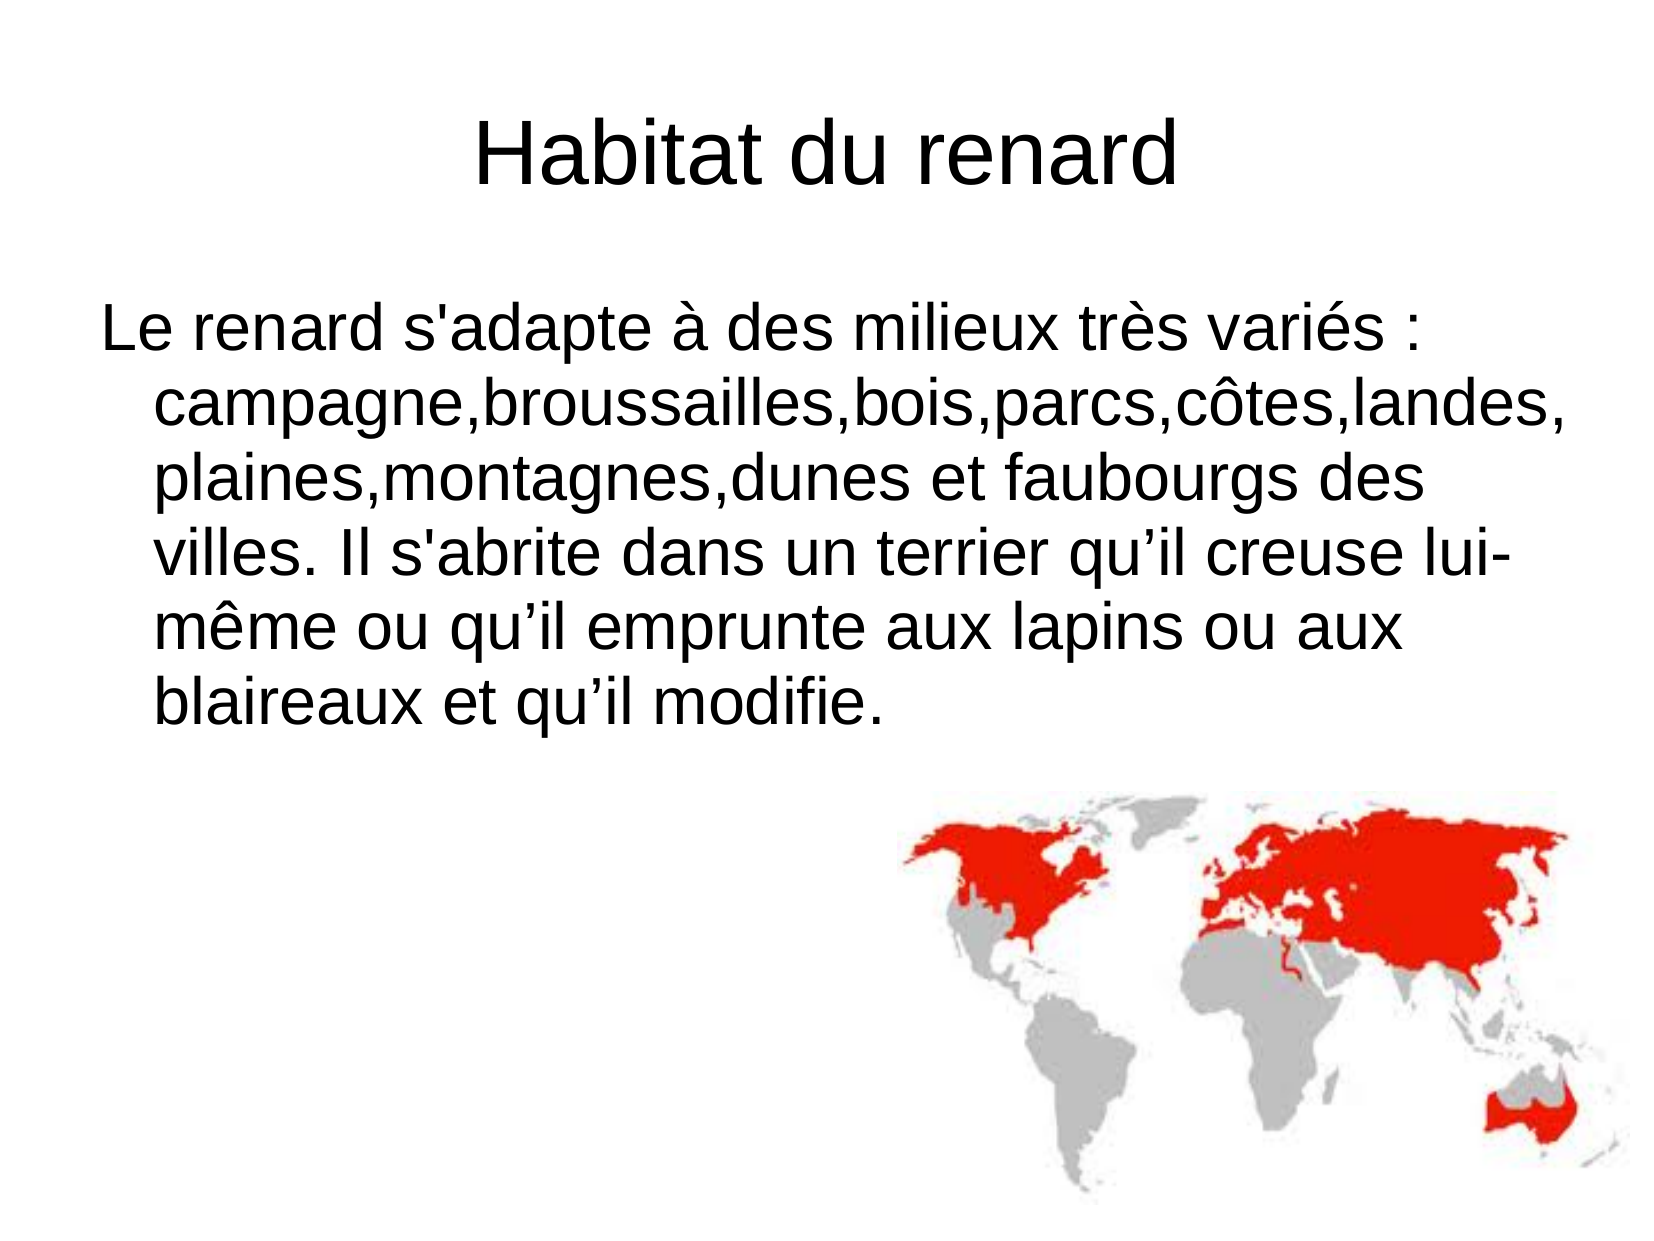

# Habitat du renard
Le renard s'adapte à des milieux très variés : campagne,broussailles,bois,parcs,côtes,landes,plaines,montagnes,dunes et faubourgs des villes. Il s'abrite dans un terrier qu’il creuse lui- même ou qu’il emprunte aux lapins ou aux blaireaux et qu’il modifie.